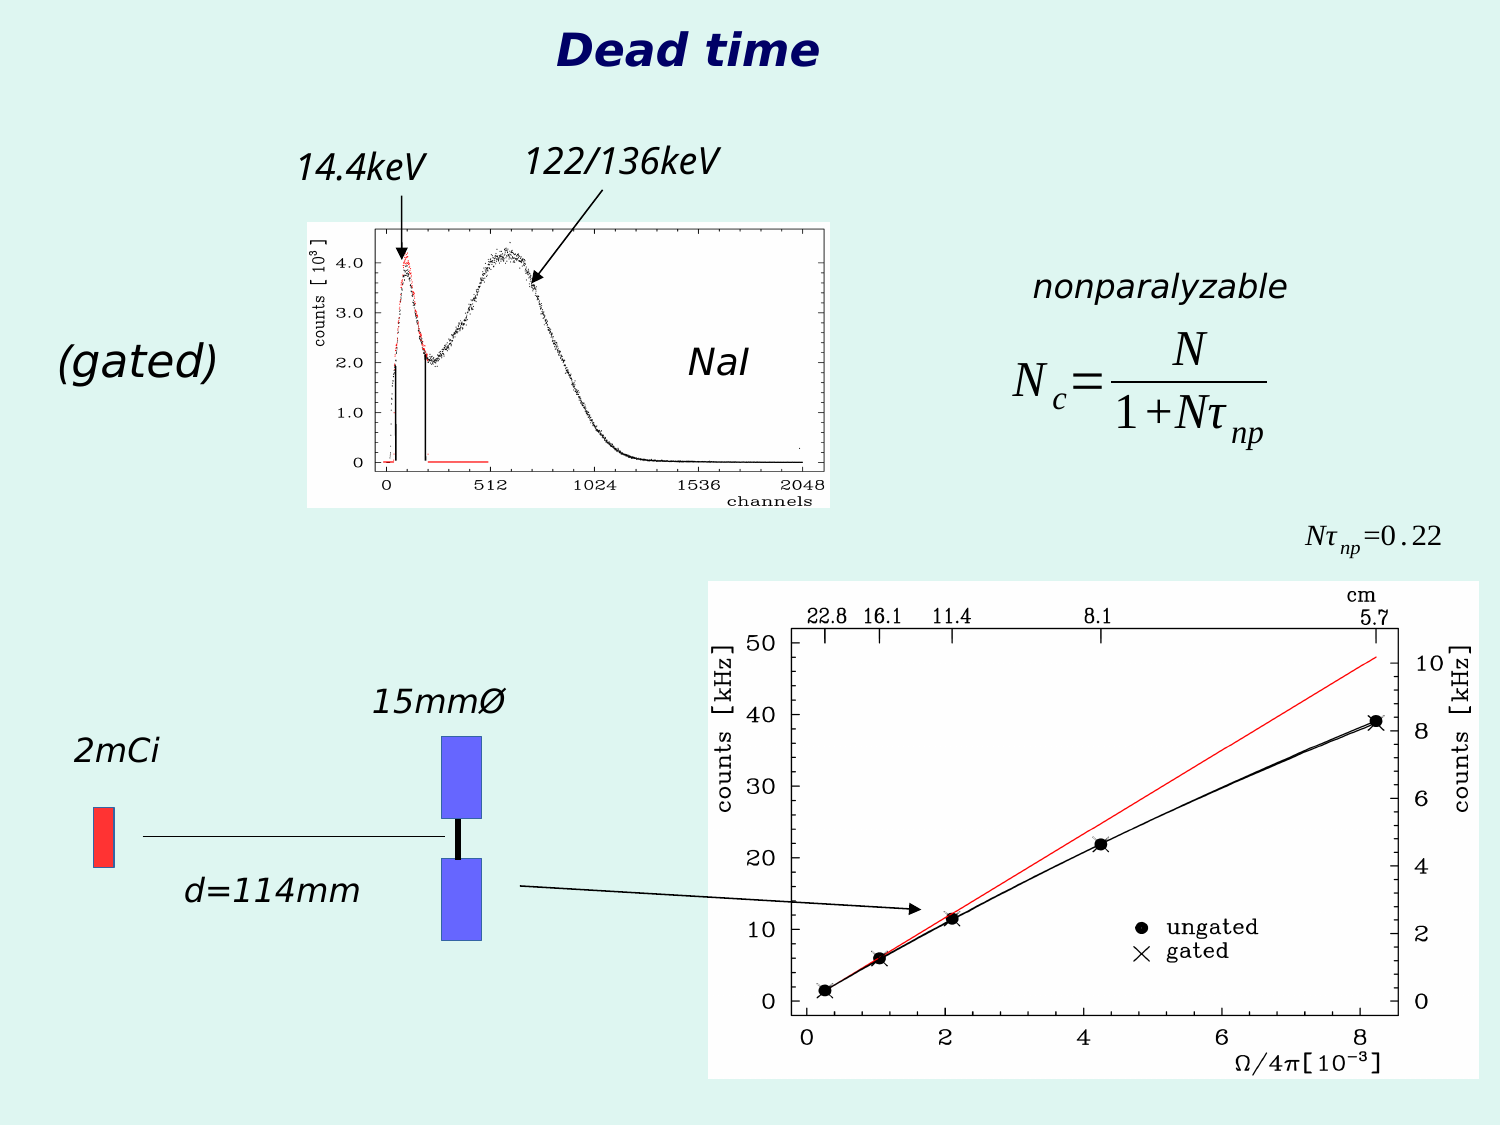

Dead time
122/136keV
14.4keV
nonparalyzable
(gated)
NaI
15mmØ
2mCi
d=114mm